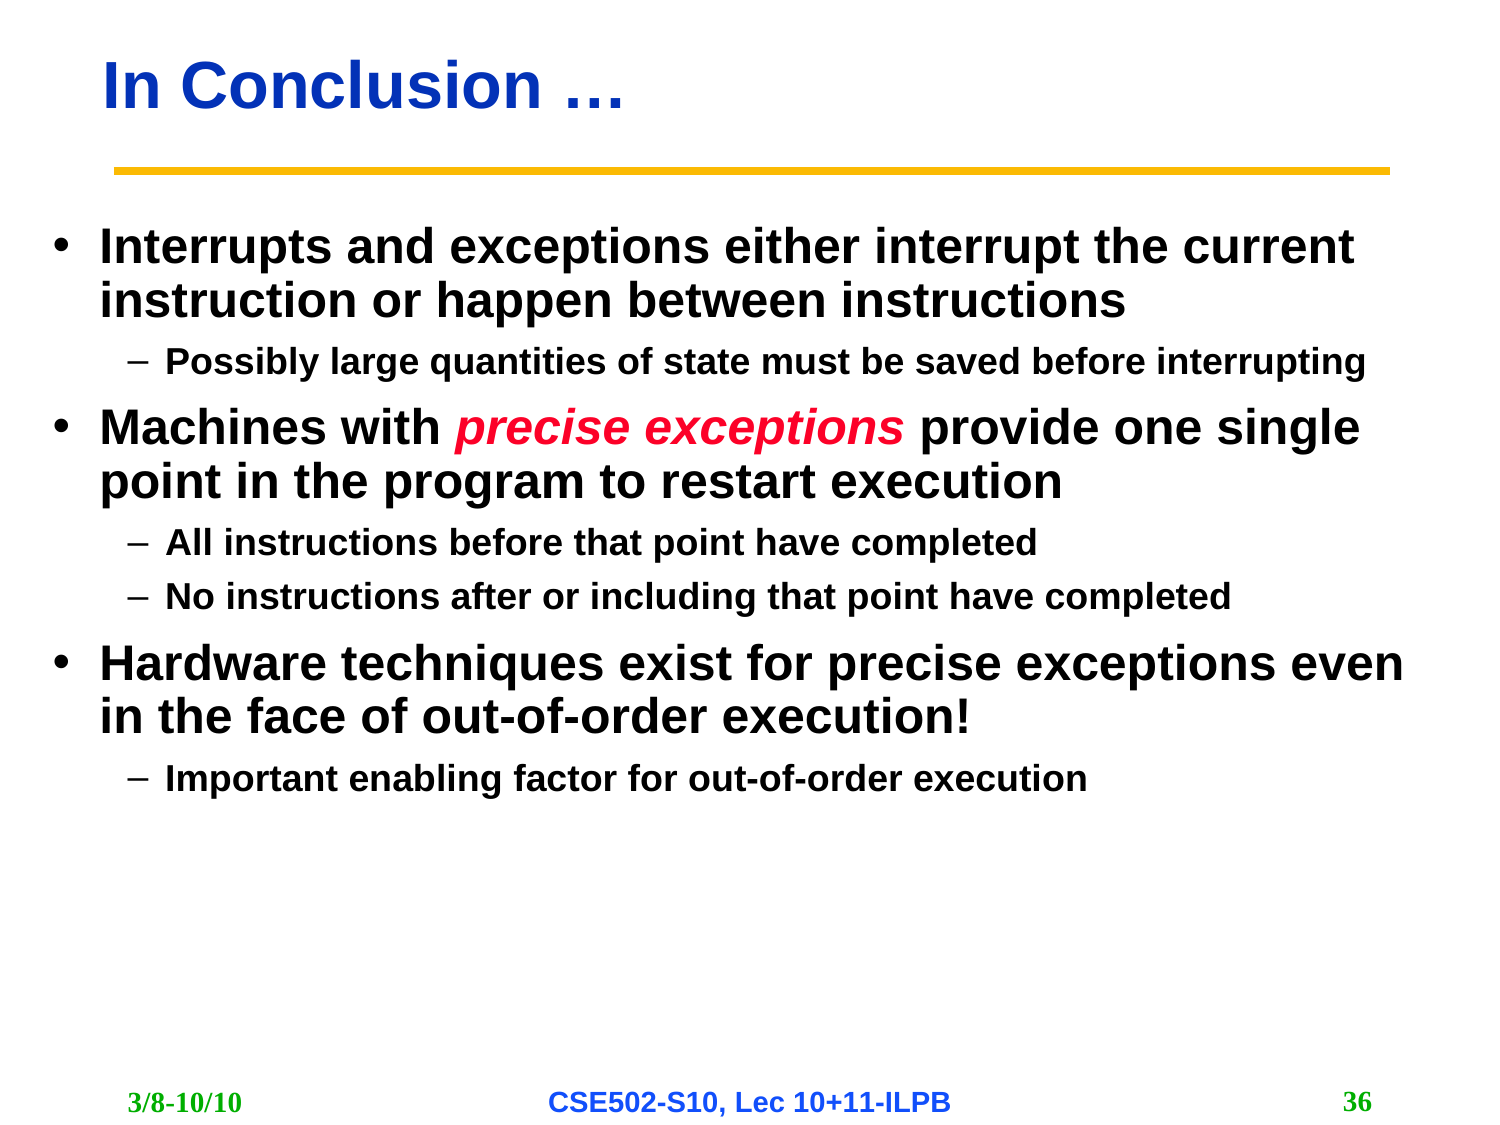

# In Conclusion …
Interrupts and exceptions either interrupt the current instruction or happen between instructions
Possibly large quantities of state must be saved before interrupting
Machines with precise exceptions provide one single point in the program to restart execution
All instructions before that point have completed
No instructions after or including that point have completed
Hardware techniques exist for precise exceptions even in the face of out-of-order execution!
Important enabling factor for out-of-order execution
3/8-10/10
CSE502-S10, Lec 10+11-ILPB